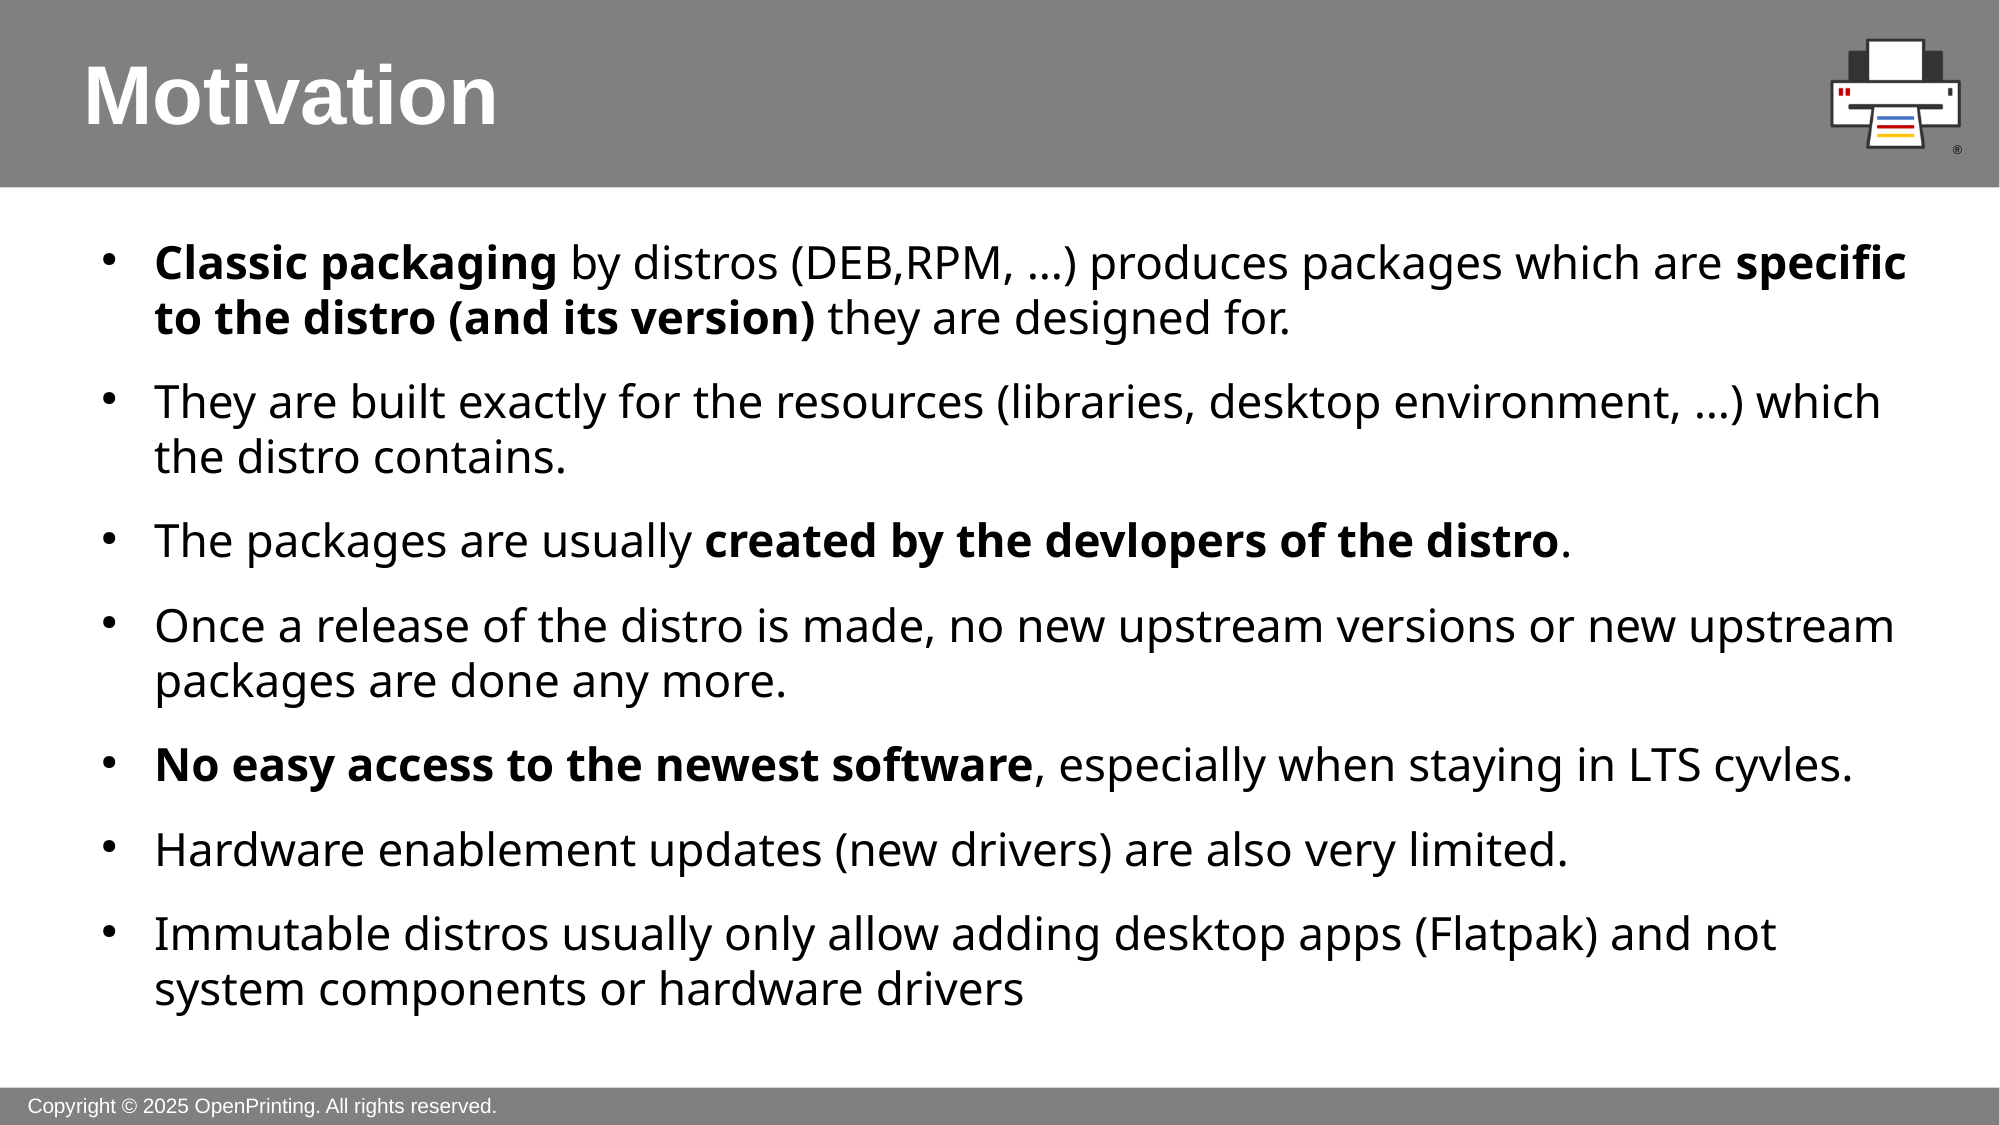

Motivation
# Classic packaging by distros (DEB,RPM, …) produces packages which are specific to the distro (and its version) they are designed for.
They are built exactly for the resources (libraries, desktop environment, …) which the distro contains.
The packages are usually created by the devlopers of the distro.
Once a release of the distro is made, no new upstream versions or new upstream packages are done any more.
No easy access to the newest software, especially when staying in LTS cyvles.
Hardware enablement updates (new drivers) are also very limited.
Immutable distros usually only allow adding desktop apps (Flatpak) and not system components or hardware drivers